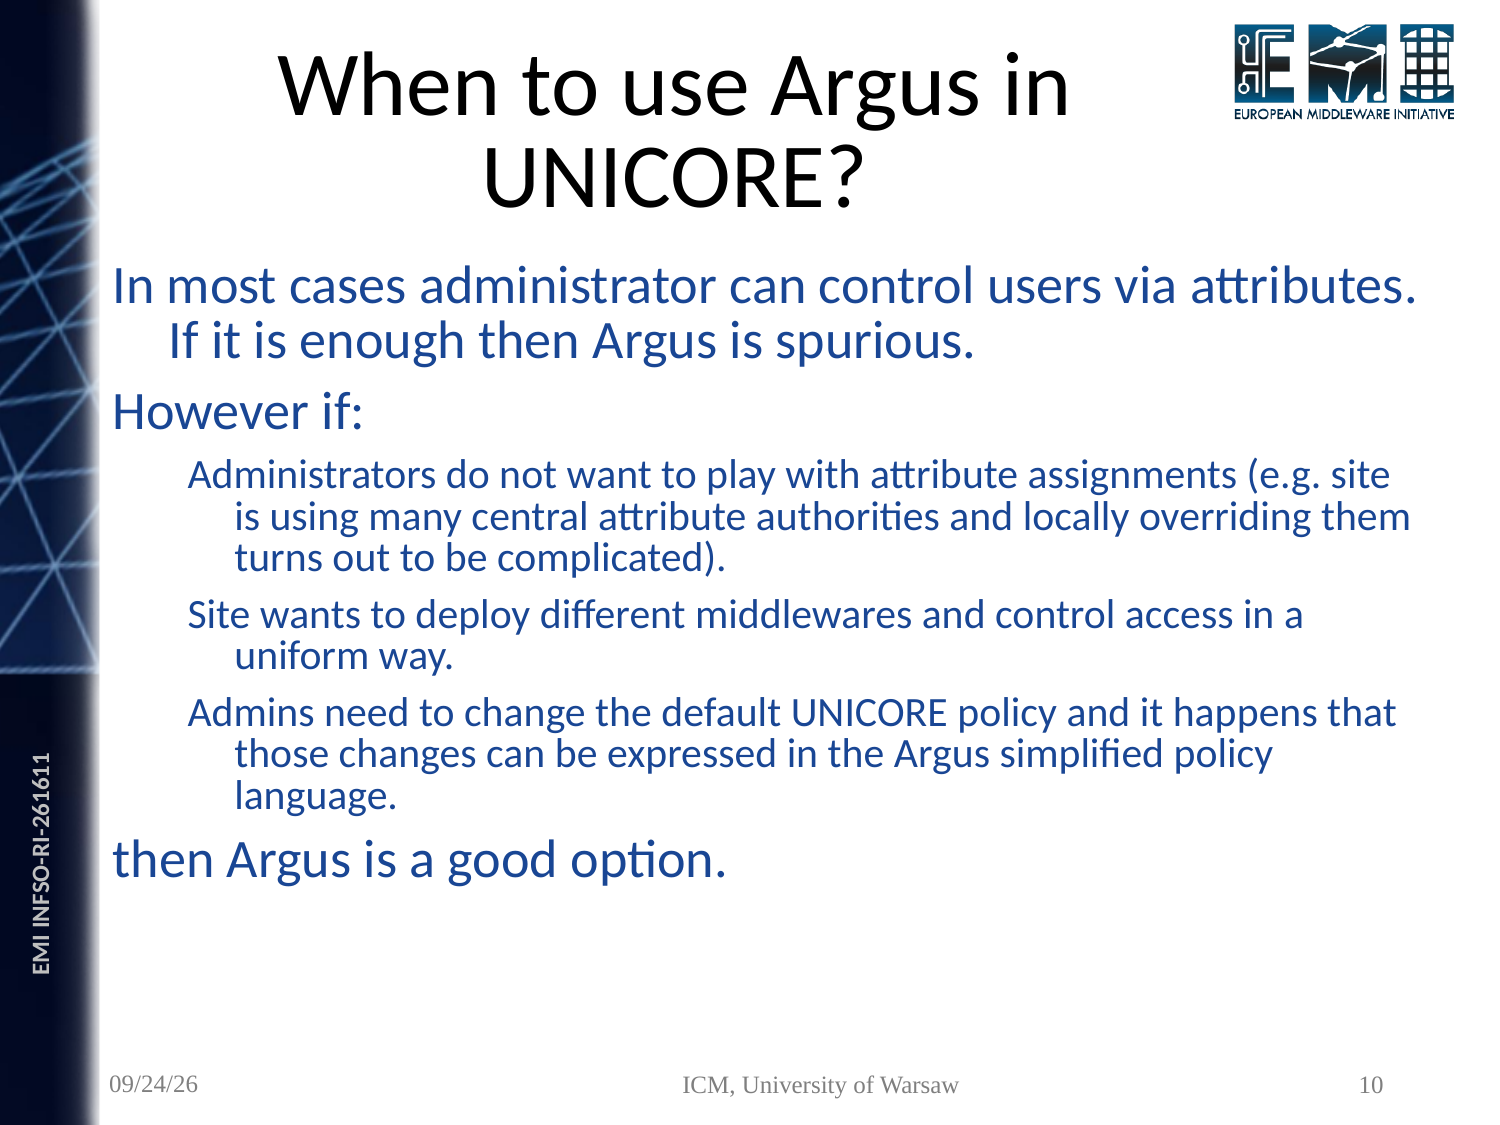

# When to use Argus in UNICORE?
In most cases administrator can control users via attributes. If it is enough then Argus is spurious.
However if:
Administrators do not want to play with attribute assignments (e.g. site is using many central attribute authorities and locally overriding them turns out to be complicated).
Site wants to deploy different middlewares and control access in a uniform way.
Admins need to change the default UNICORE policy and it happens that those changes can be expressed in the Argus simplified policy language.
then Argus is a good option.
10